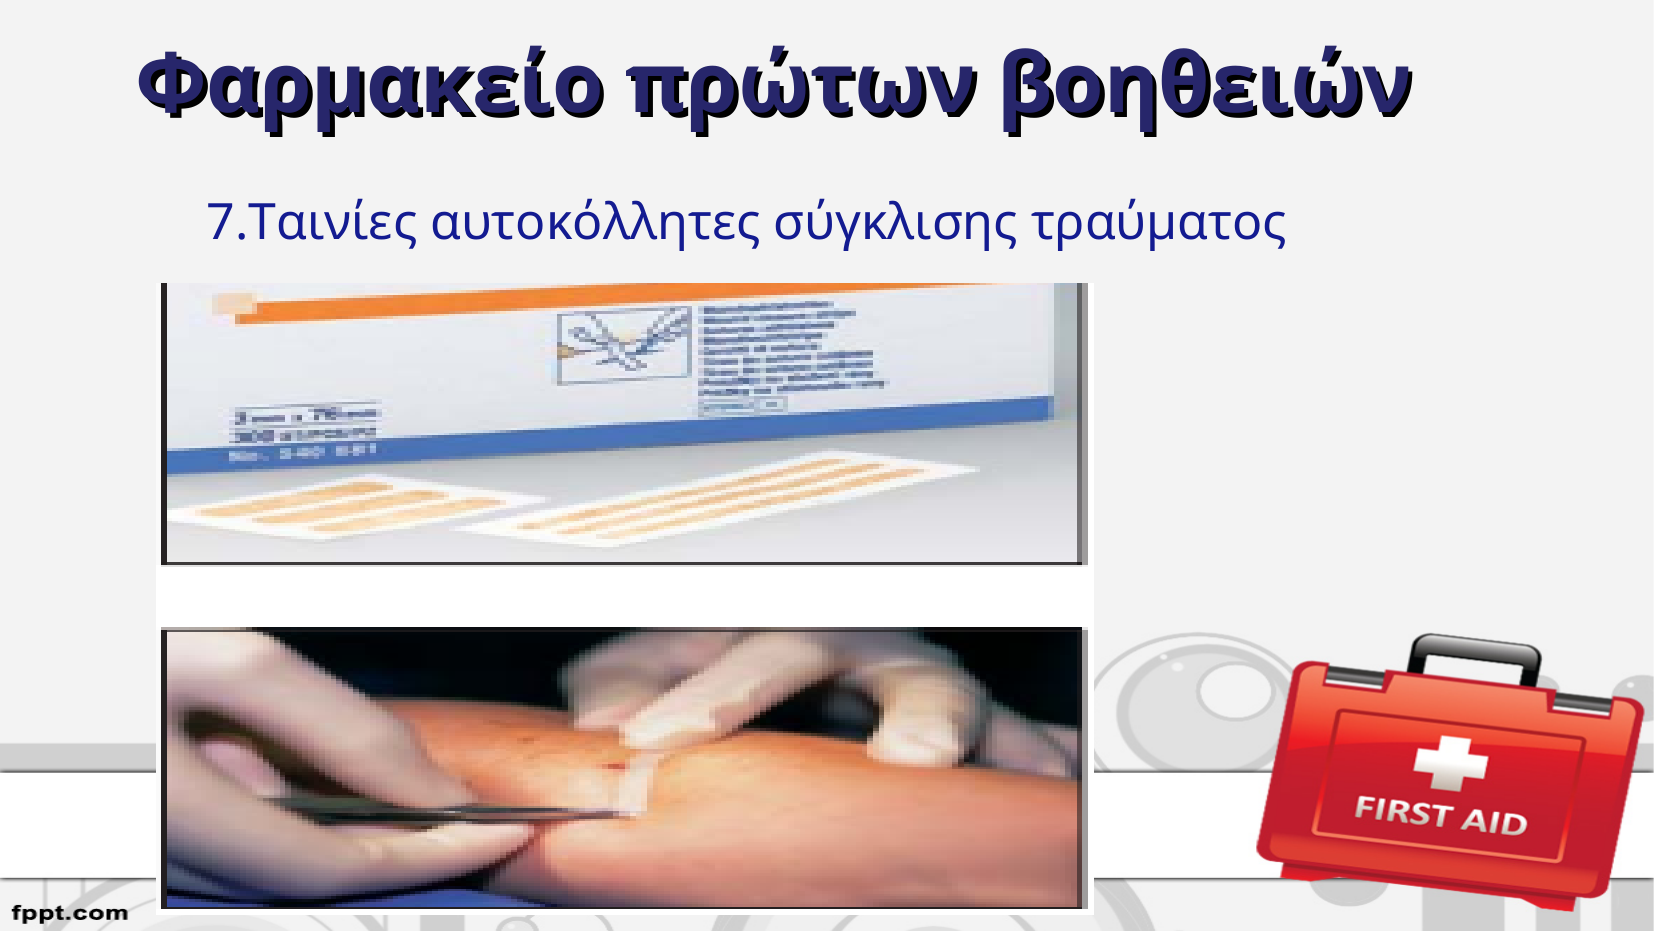

Φαρμακείο πρώτων βοηθειών
7.Ταινίες αυτοκόλλητες σύγκλισης τραύματος